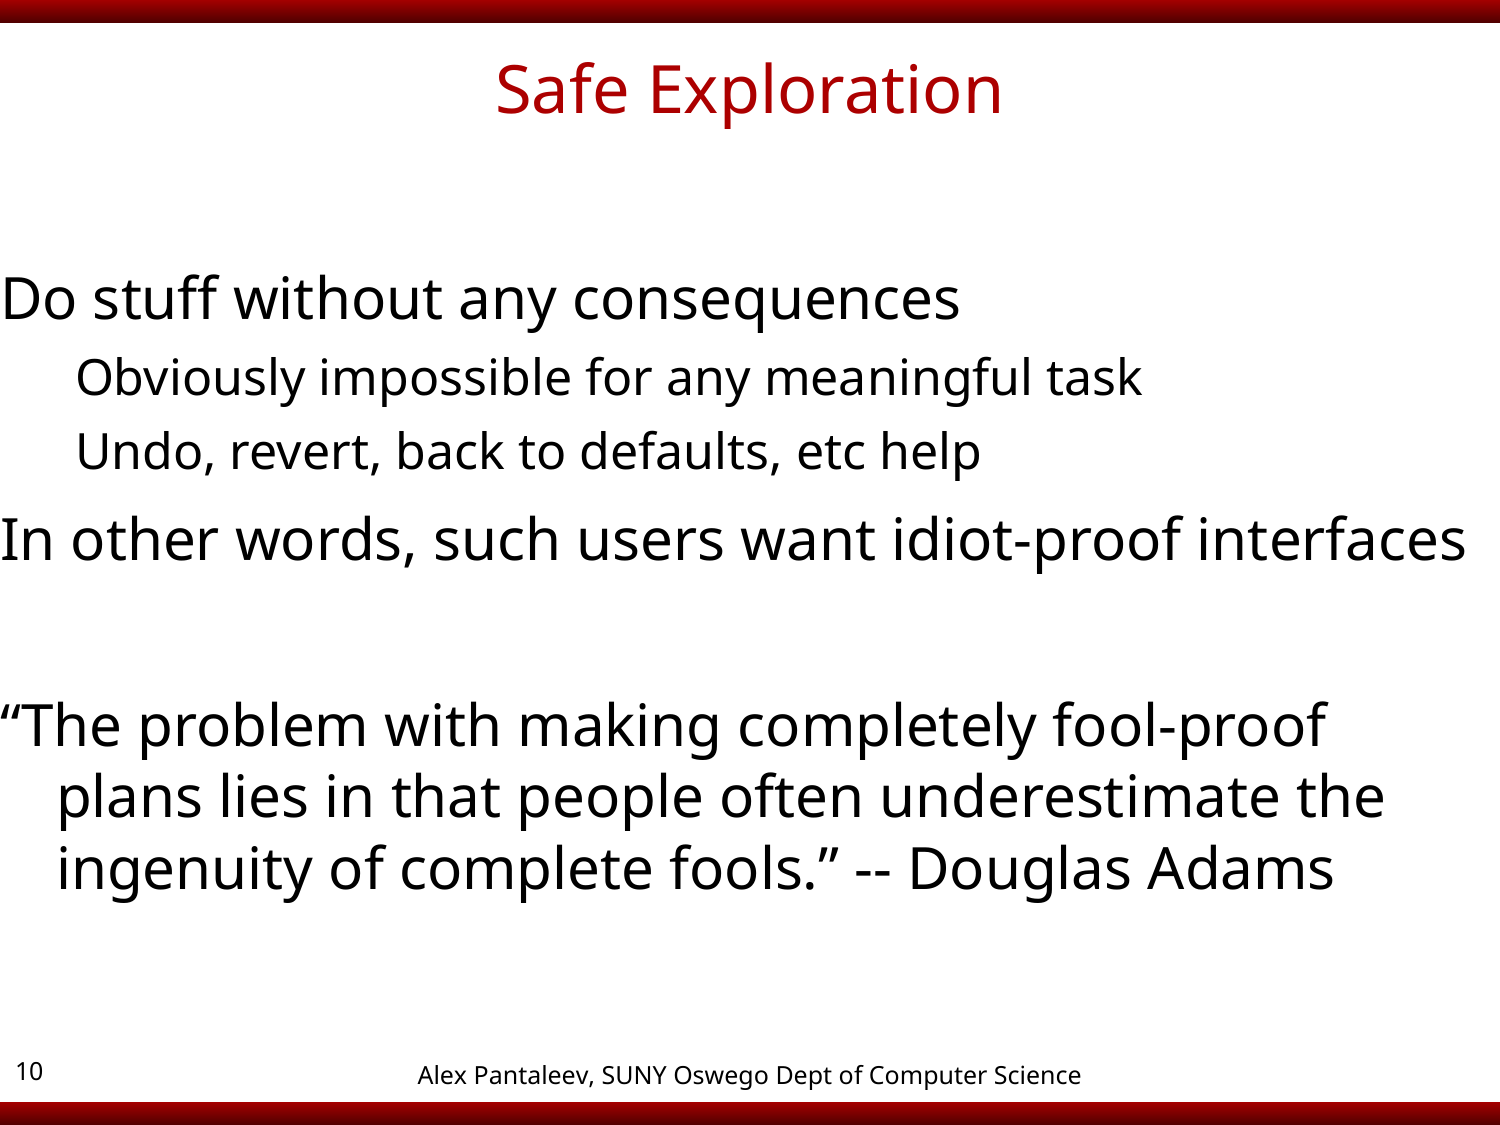

# Safe Exploration
Do stuff without any consequences
Obviously impossible for any meaningful task
Undo, revert, back to defaults, etc help
In other words, such users want idiot-proof interfaces
“The problem with making completely fool-proof plans lies in that people often underestimate the ingenuity of complete fools.” -- Douglas Adams
10